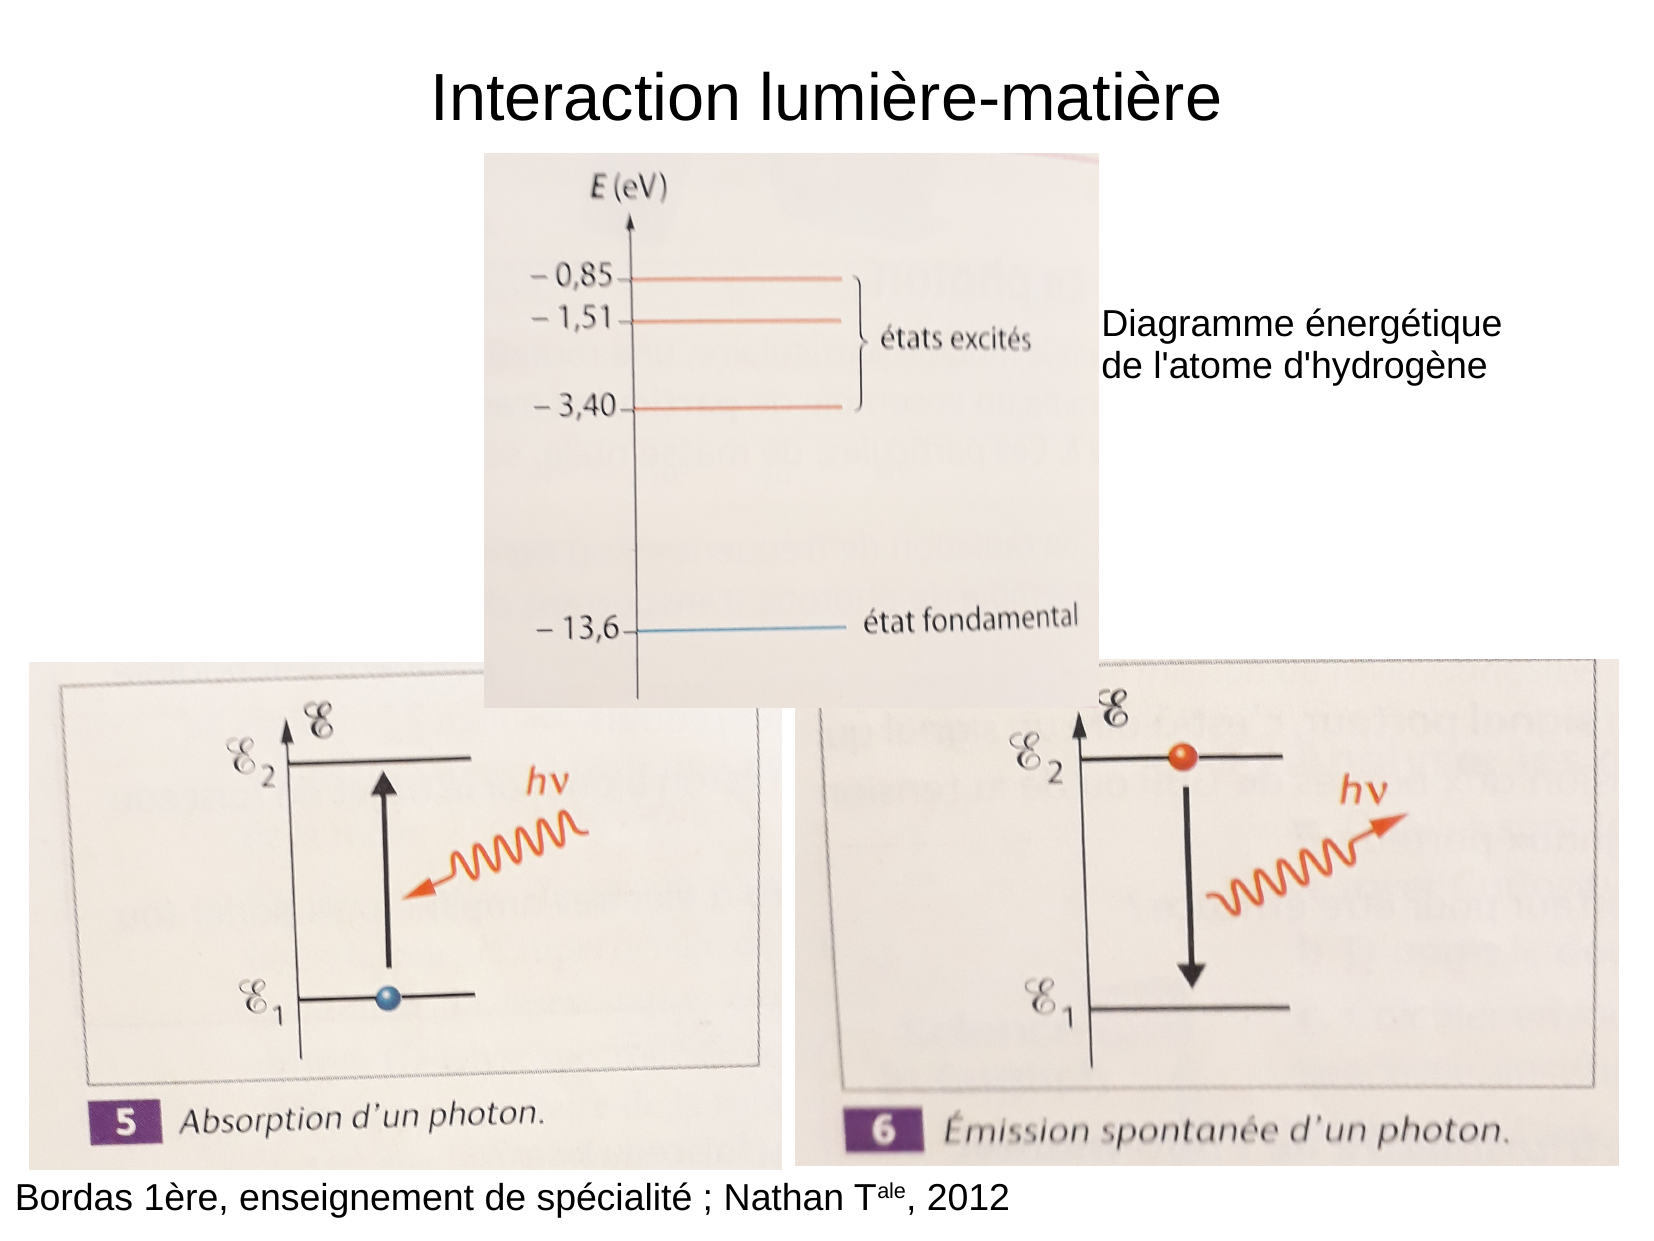

Interaction lumière-matière
Diagramme énergétique de l'atome d'hydrogène
Bordas 1ère, enseignement de spécialité ; Nathan Tale, 2012